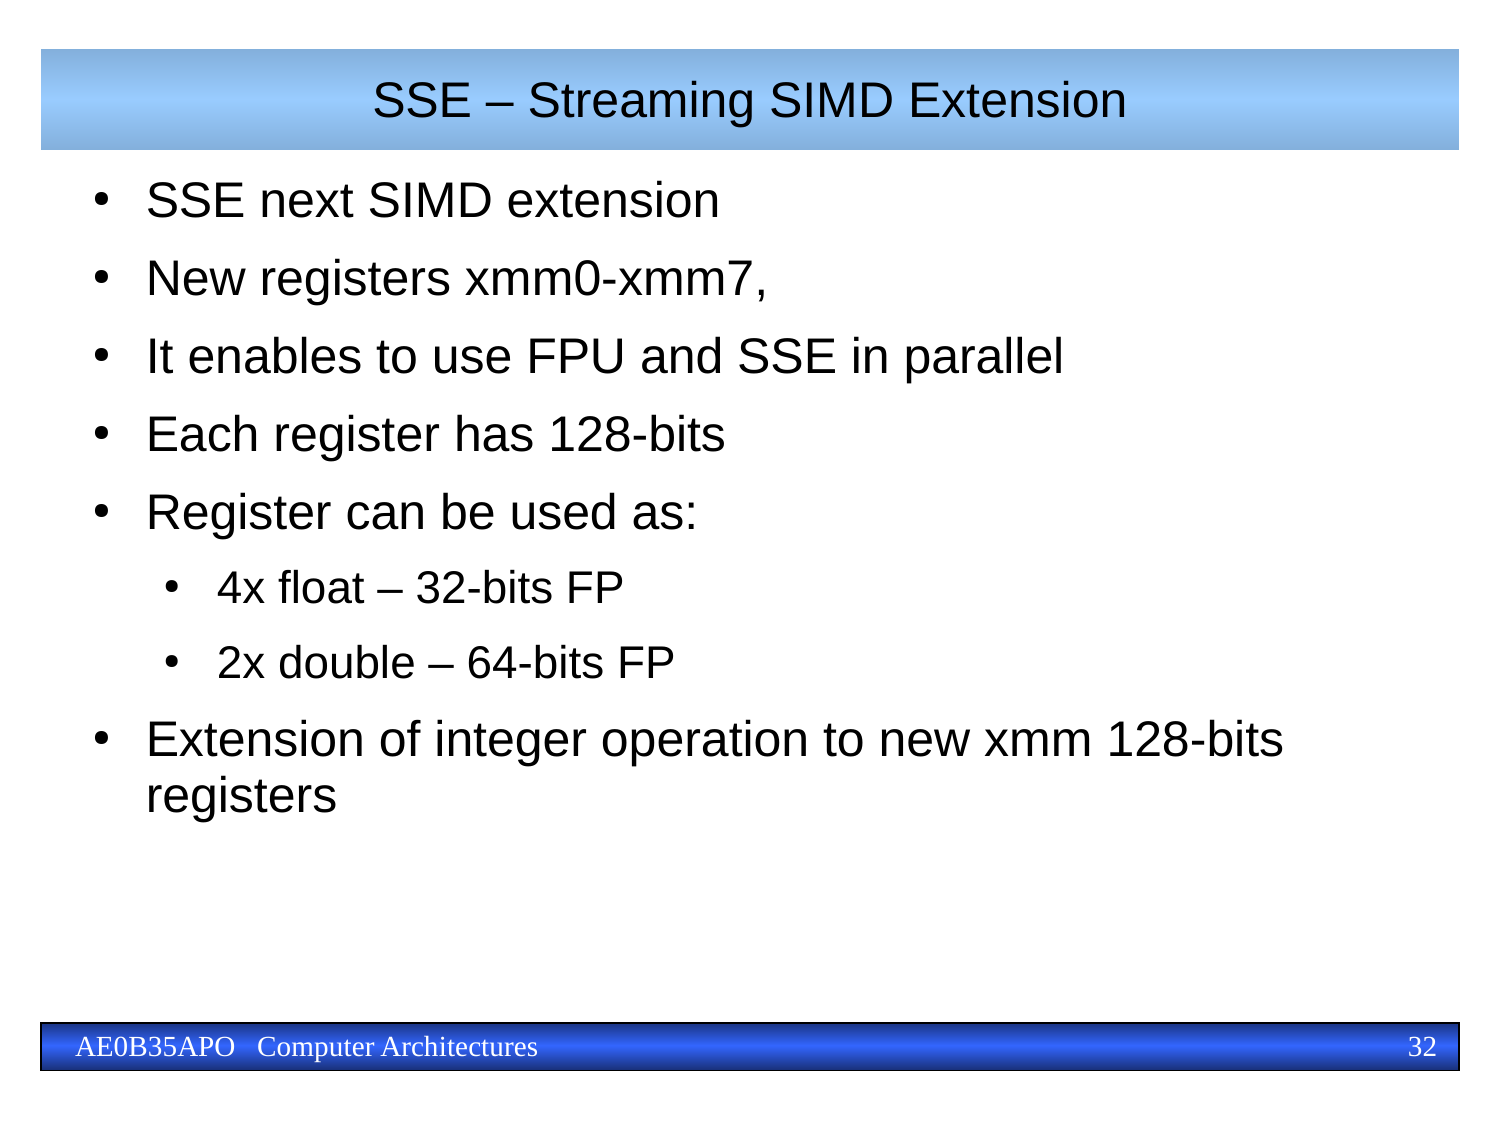

# SSE – Streaming SIMD Extension
SSE next SIMD extension
New registers xmm0-xmm7,
It enables to use FPU and SSE in parallel
Each register has 128-bits
Register can be used as:
4x float – 32-bits FP
2x double – 64-bits FP
Extension of integer operation to new xmm 128-bits registers
AE0B35APO Computer Architectures
32